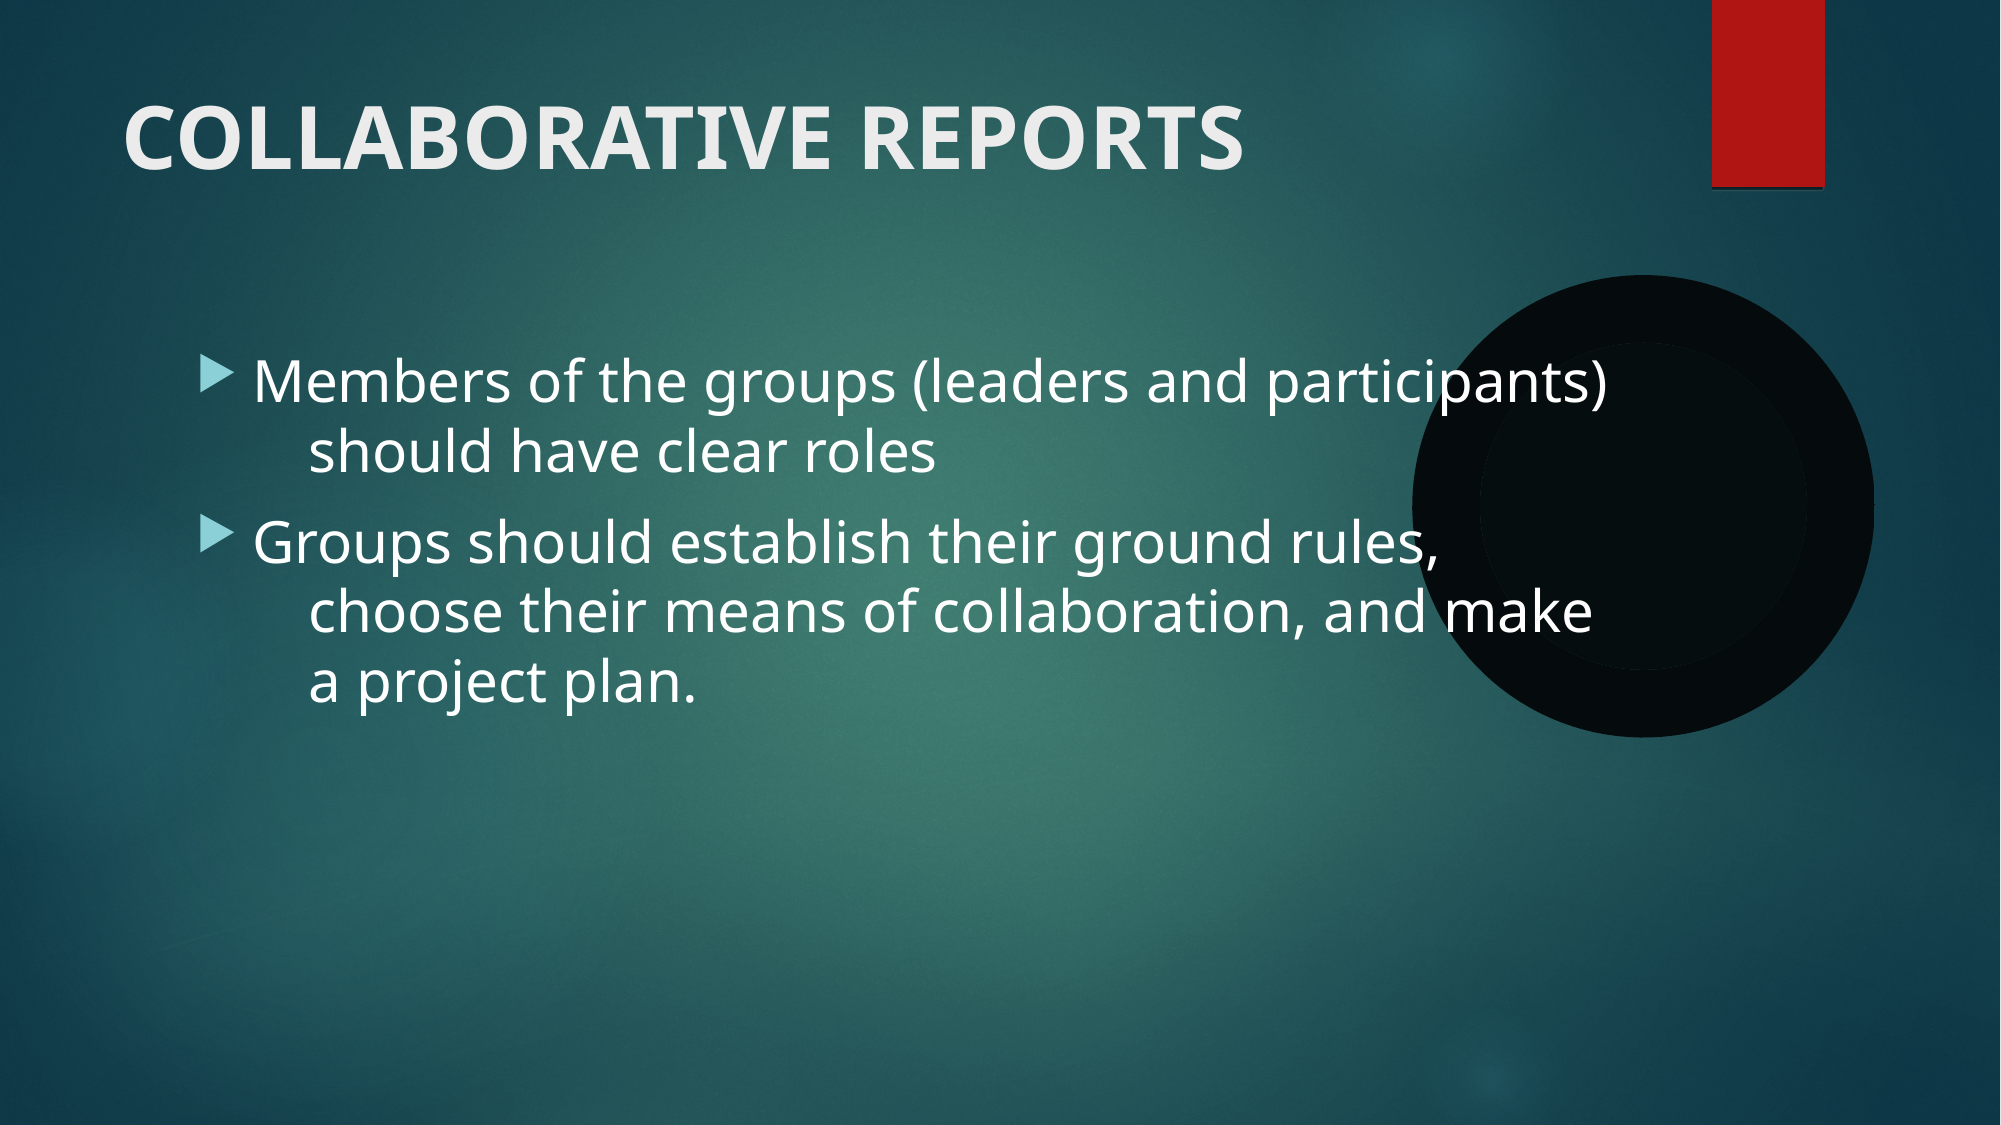

# COLLABORATIVE REPORTS
Members of the groups (leaders and participants) should have clear roles
Groups should establish their ground rules, choose their means of collaboration, and make a project plan.